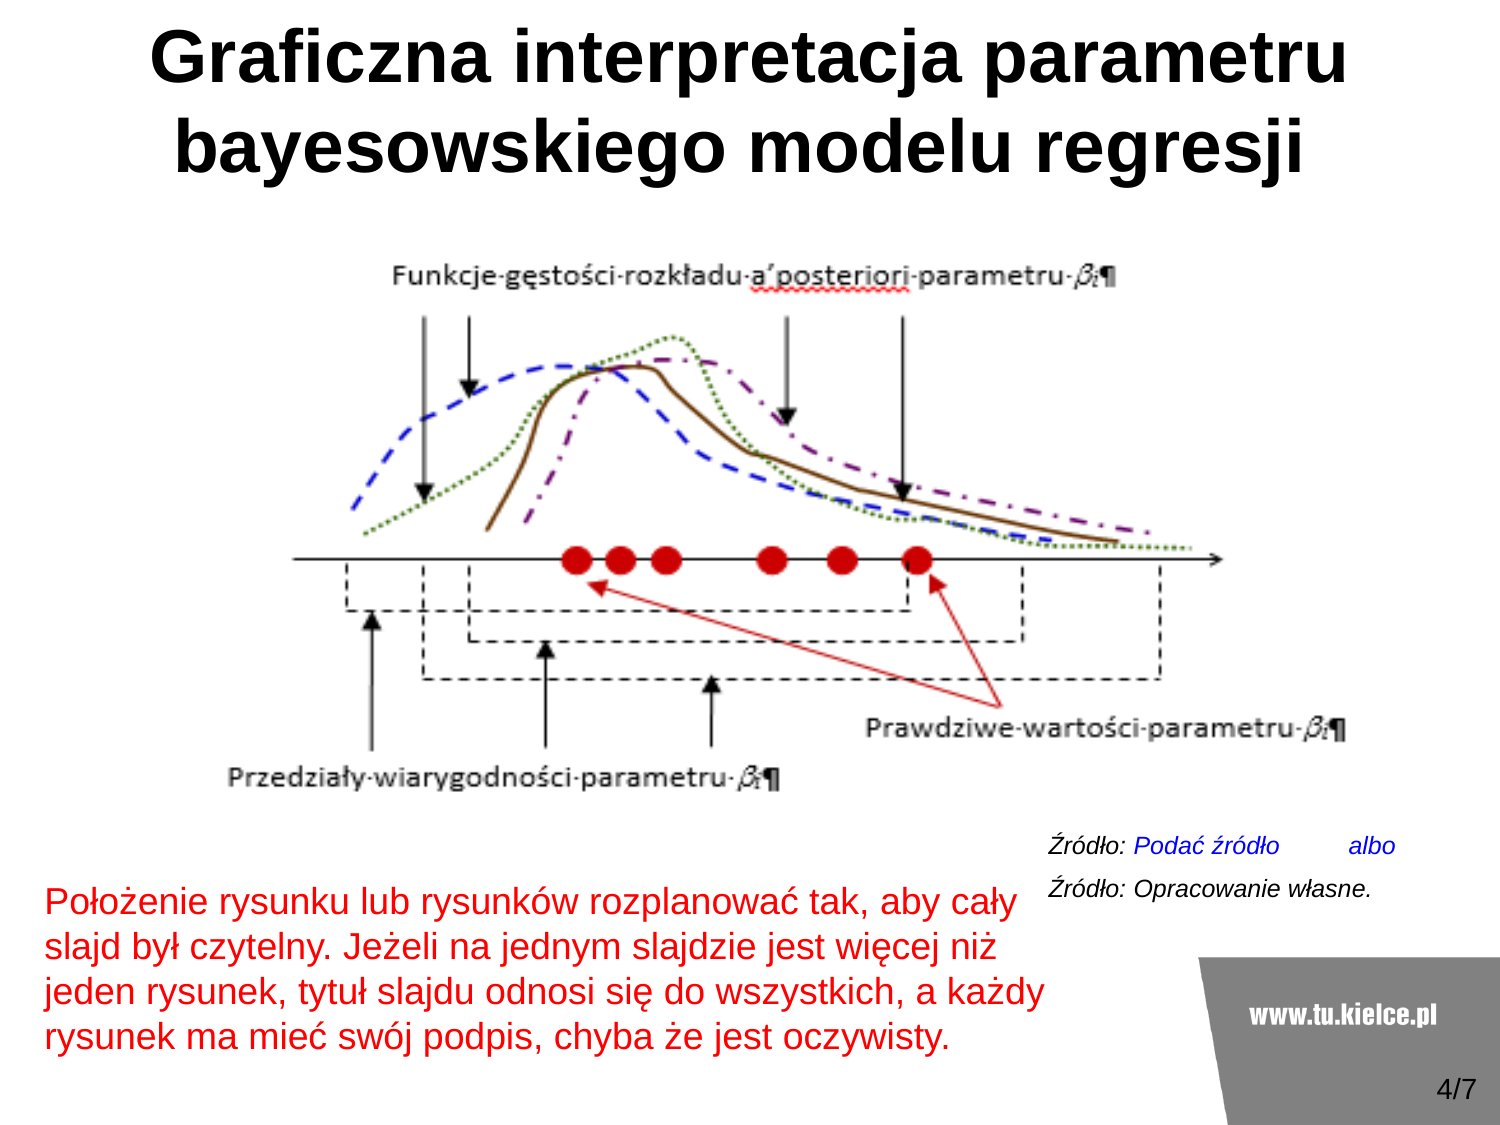

Graficzna interpretacja parametru bayesowskiego modelu regresji
Źródło: Podać źródło	albo
Źródło: Opracowanie własne.
Położenie rysunku lub rysunków rozplanować tak, aby cały slajd był czytelny. Jeżeli na jednym slajdzie jest więcej niż jeden rysunek, tytuł slajdu odnosi się do wszystkich, a każdy rysunek ma mieć swój podpis, chyba że jest oczywisty.